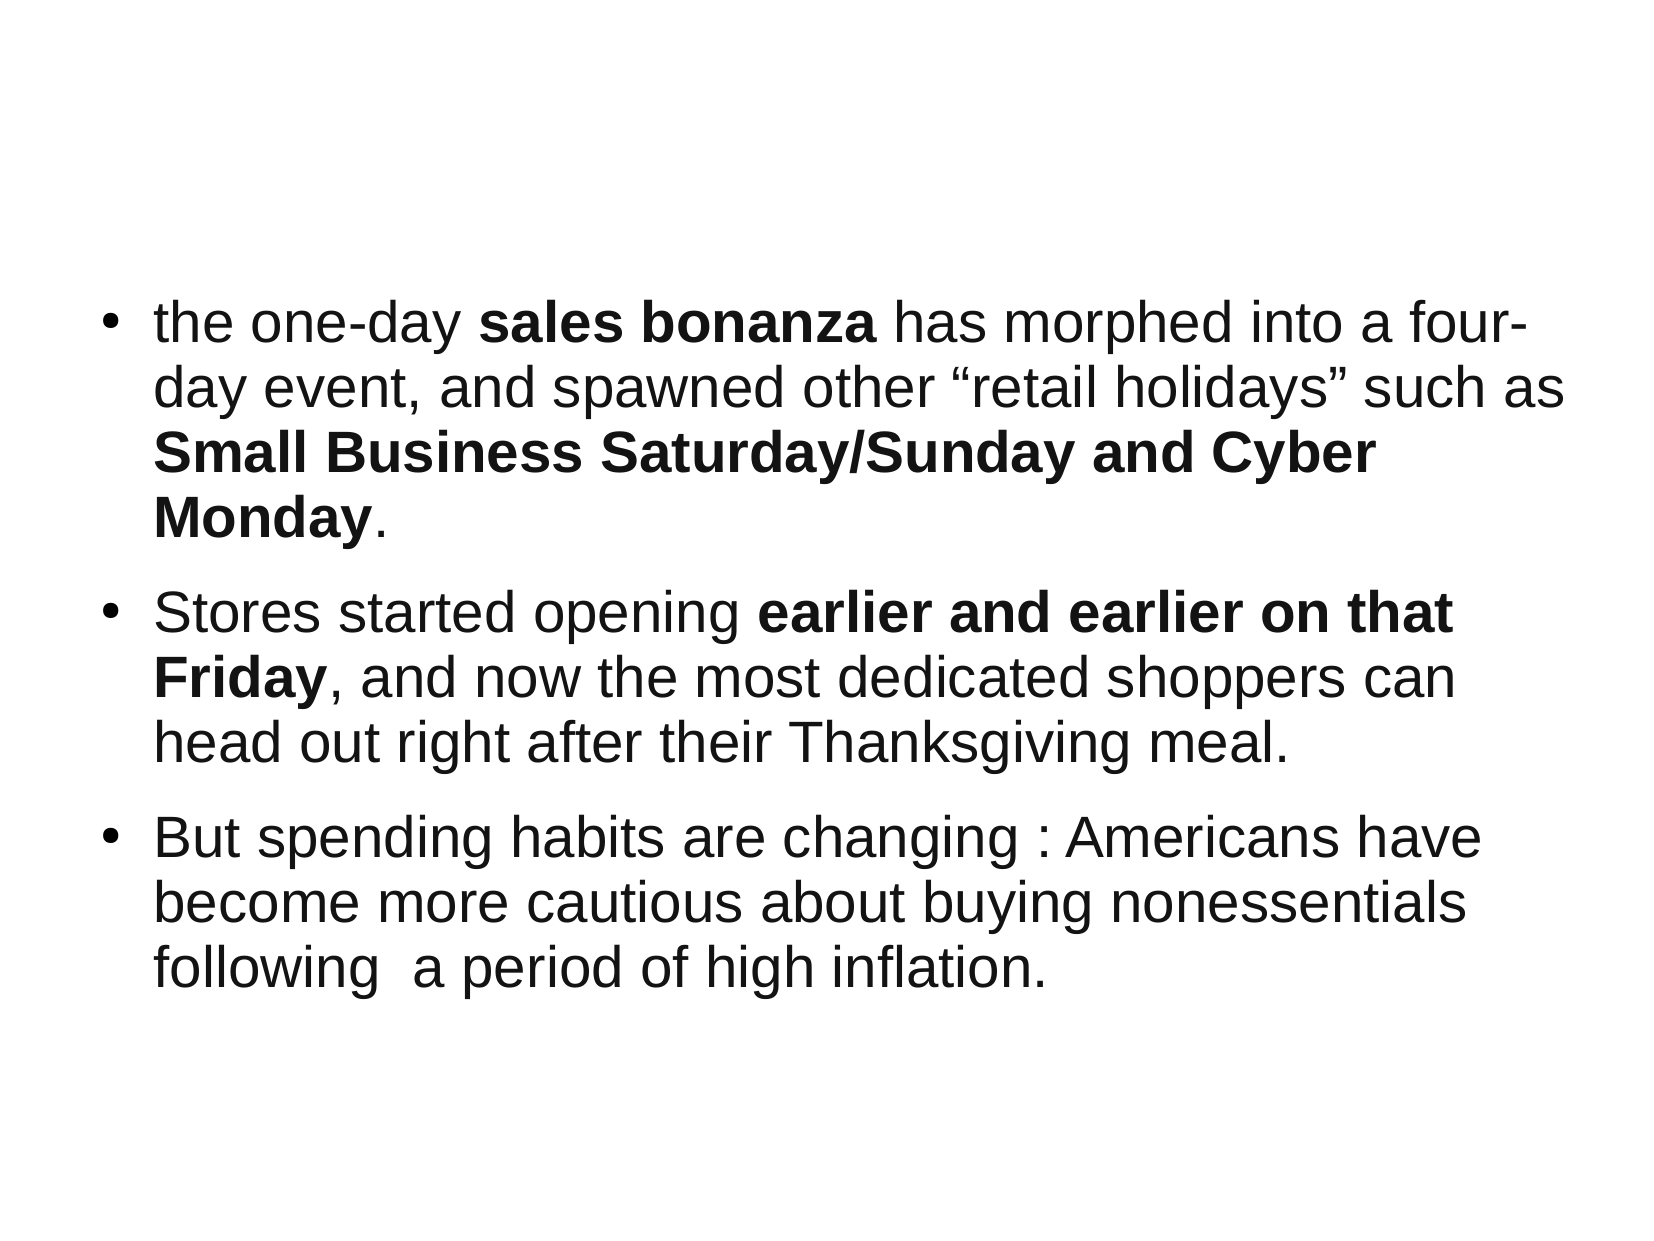

#
the one-day sales bonanza has morphed into a four-day event, and spawned other “retail holidays” such as Small Business Saturday/Sunday and Cyber Monday.
Stores started opening earlier and earlier on that Friday, and now the most dedicated shoppers can head out right after their Thanksgiving meal.
But spending habits are changing : Americans have become more cautious about buying nonessentials following  a period of high inflation.